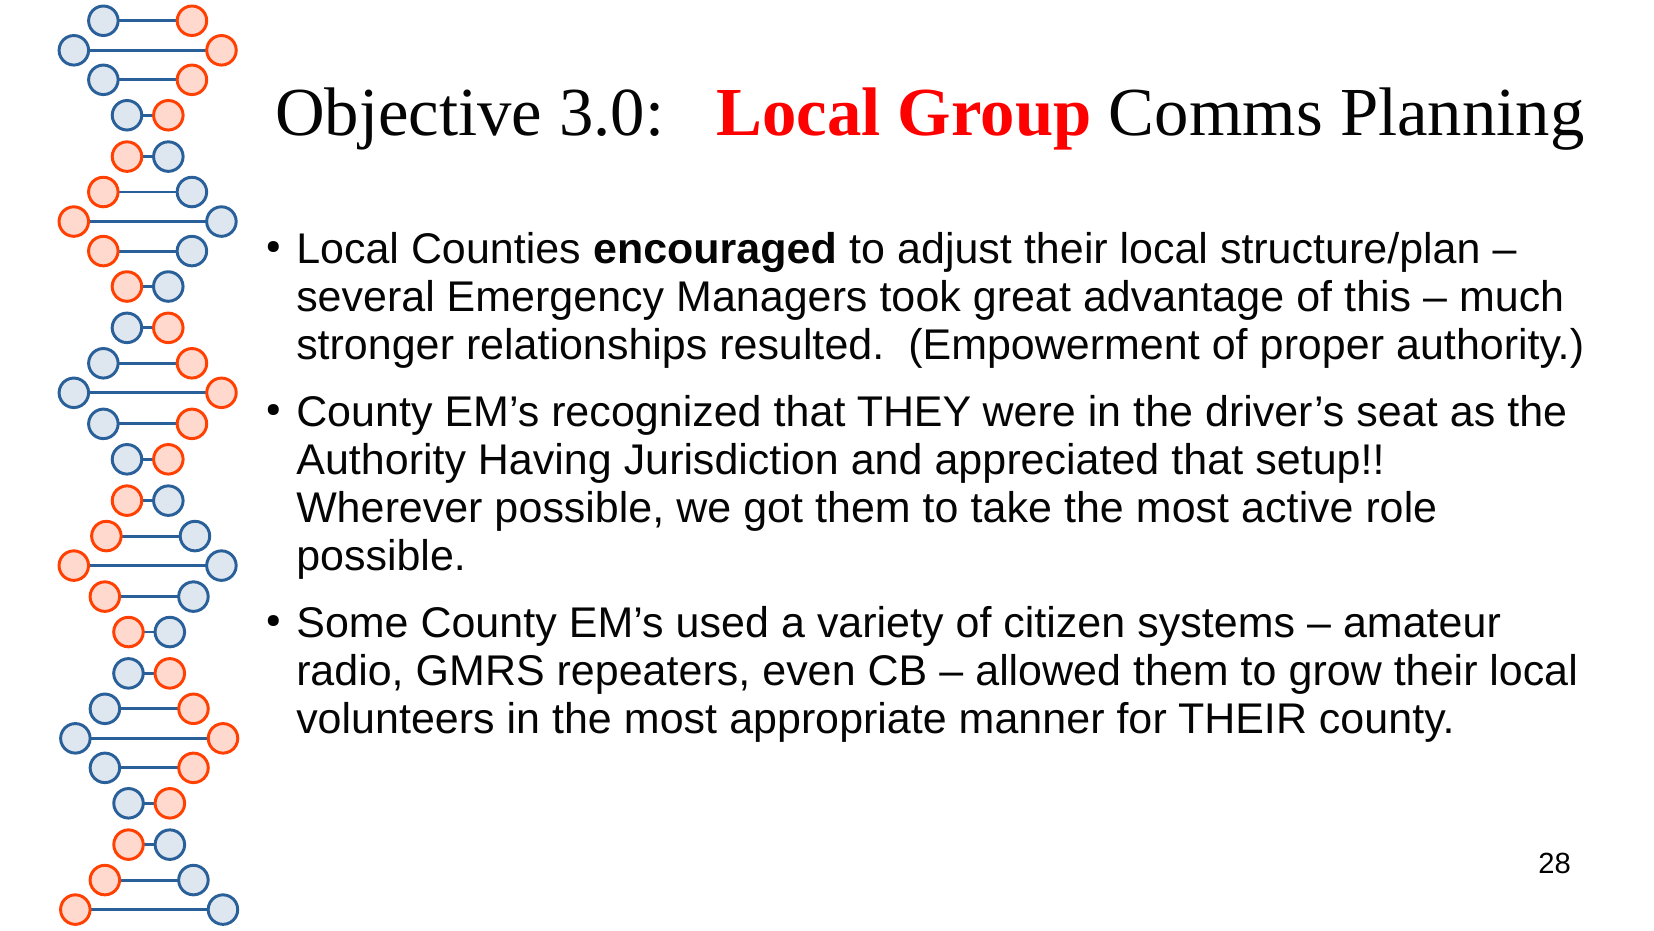

# Objective 3.0: Local Group Comms Planning
Local Counties encouraged to adjust their local structure/plan – several Emergency Managers took great advantage of this – much stronger relationships resulted. (Empowerment of proper authority.)
County EM’s recognized that THEY were in the driver’s seat as the Authority Having Jurisdiction and appreciated that setup!! Wherever possible, we got them to take the most active role possible.
Some County EM’s used a variety of citizen systems – amateur radio, GMRS repeaters, even CB – allowed them to grow their local volunteers in the most appropriate manner for THEIR county.
28